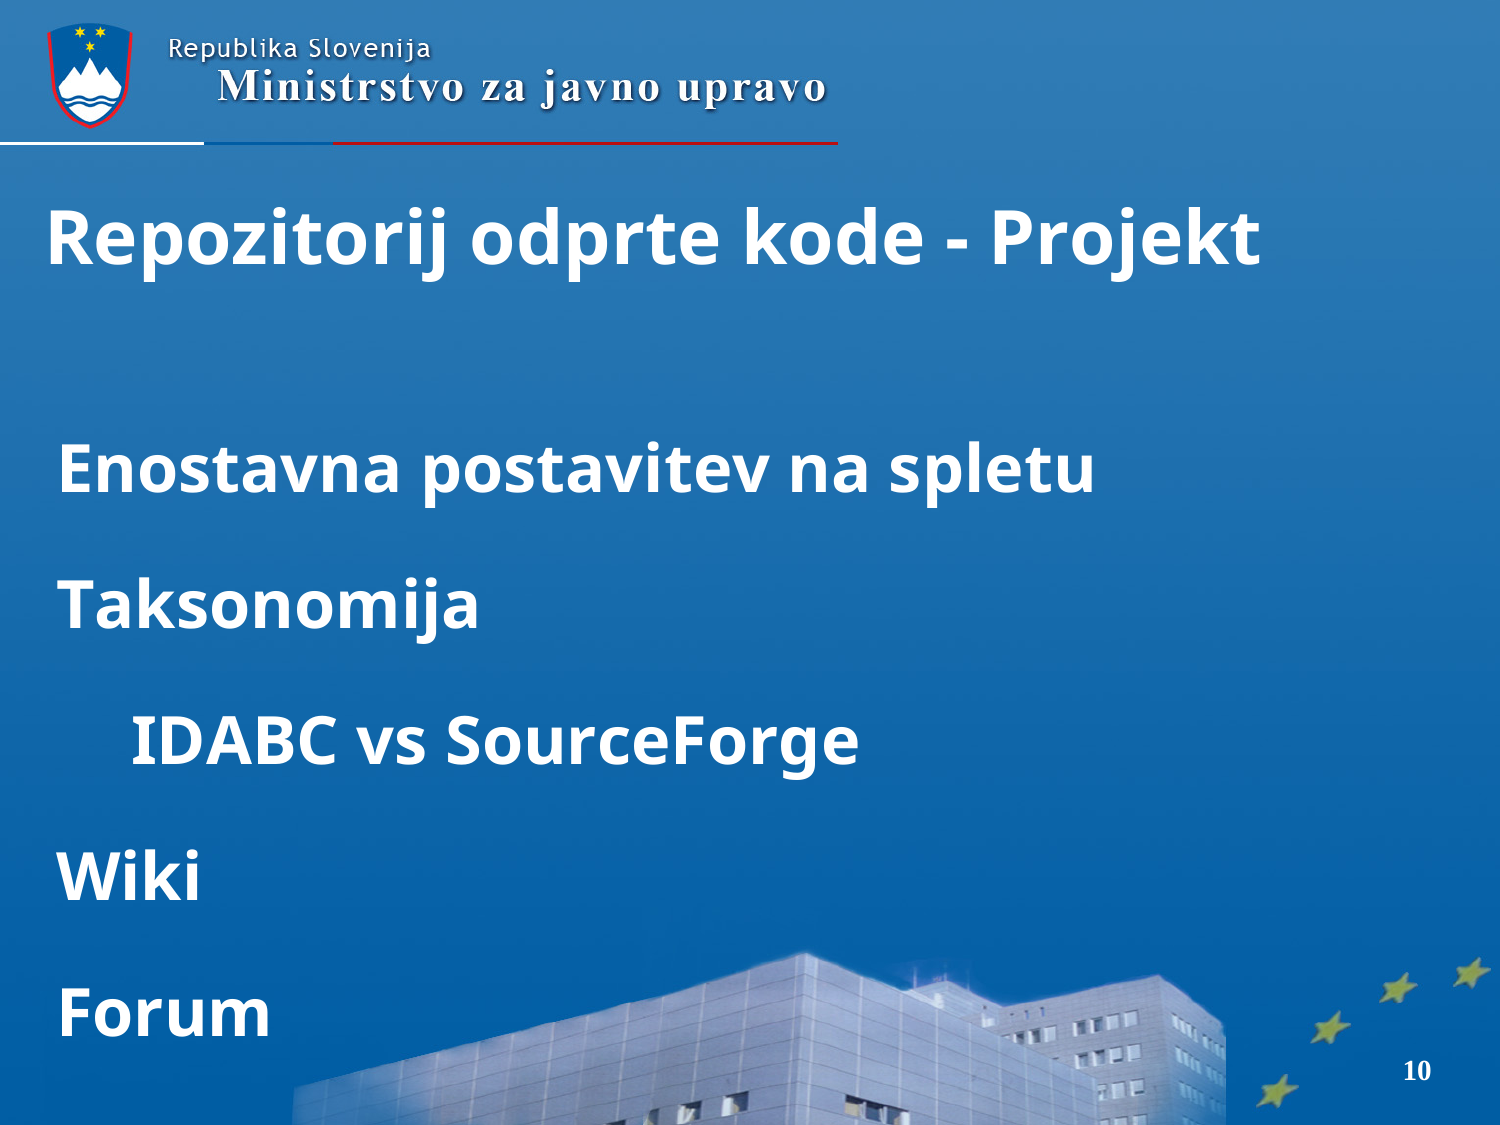

# Repozitorij odprte kode - Projekt
Enostavna postavitev na spletu
Taksonomija
IDABC vs SourceForge
Wiki
Forum
10